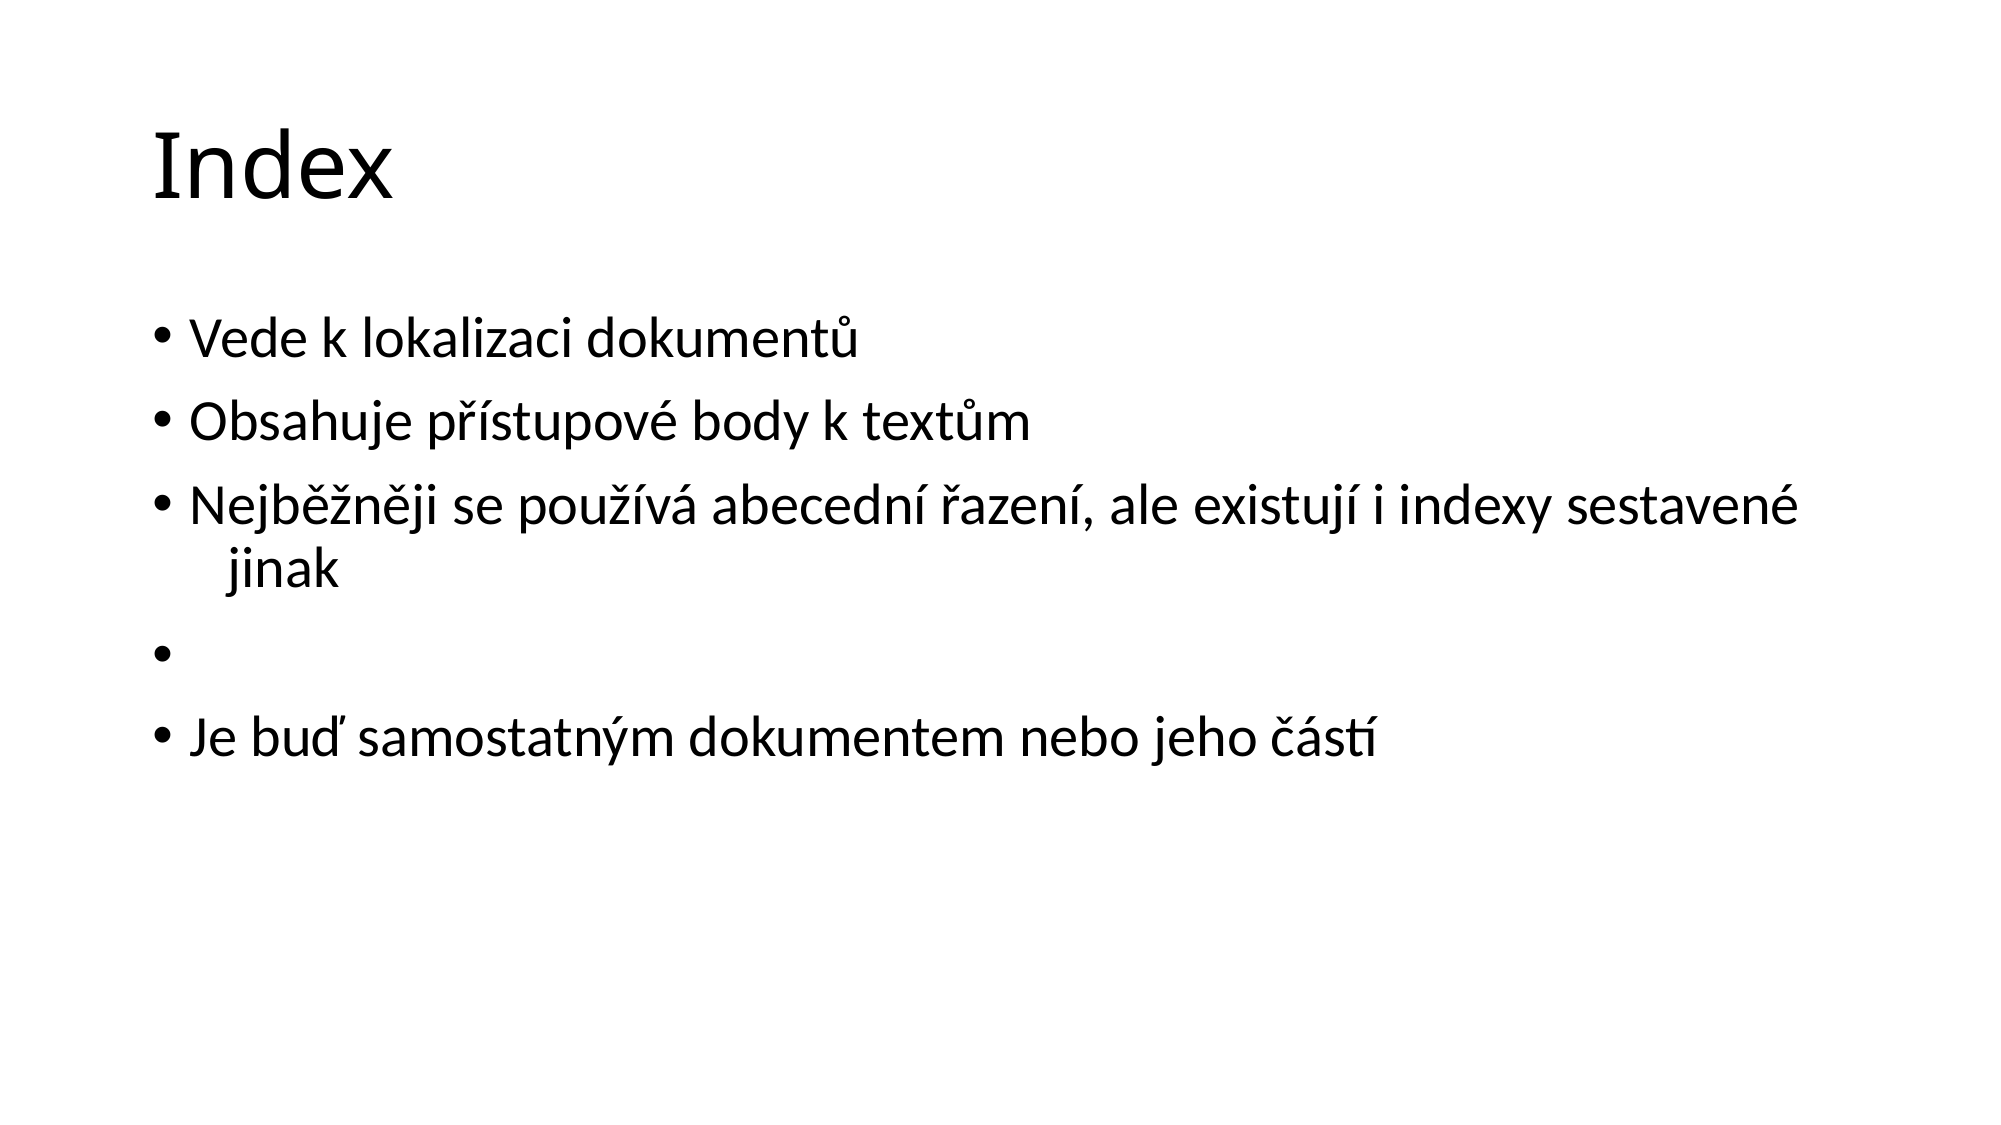

# Index
Vede k lokalizaci dokumentů
Obsahuje přístupové body k textům
Nejběžněji se používá abecední řazení, ale existují i indexy sestavené jinak
Je buď samostatným dokumentem nebo jeho částí